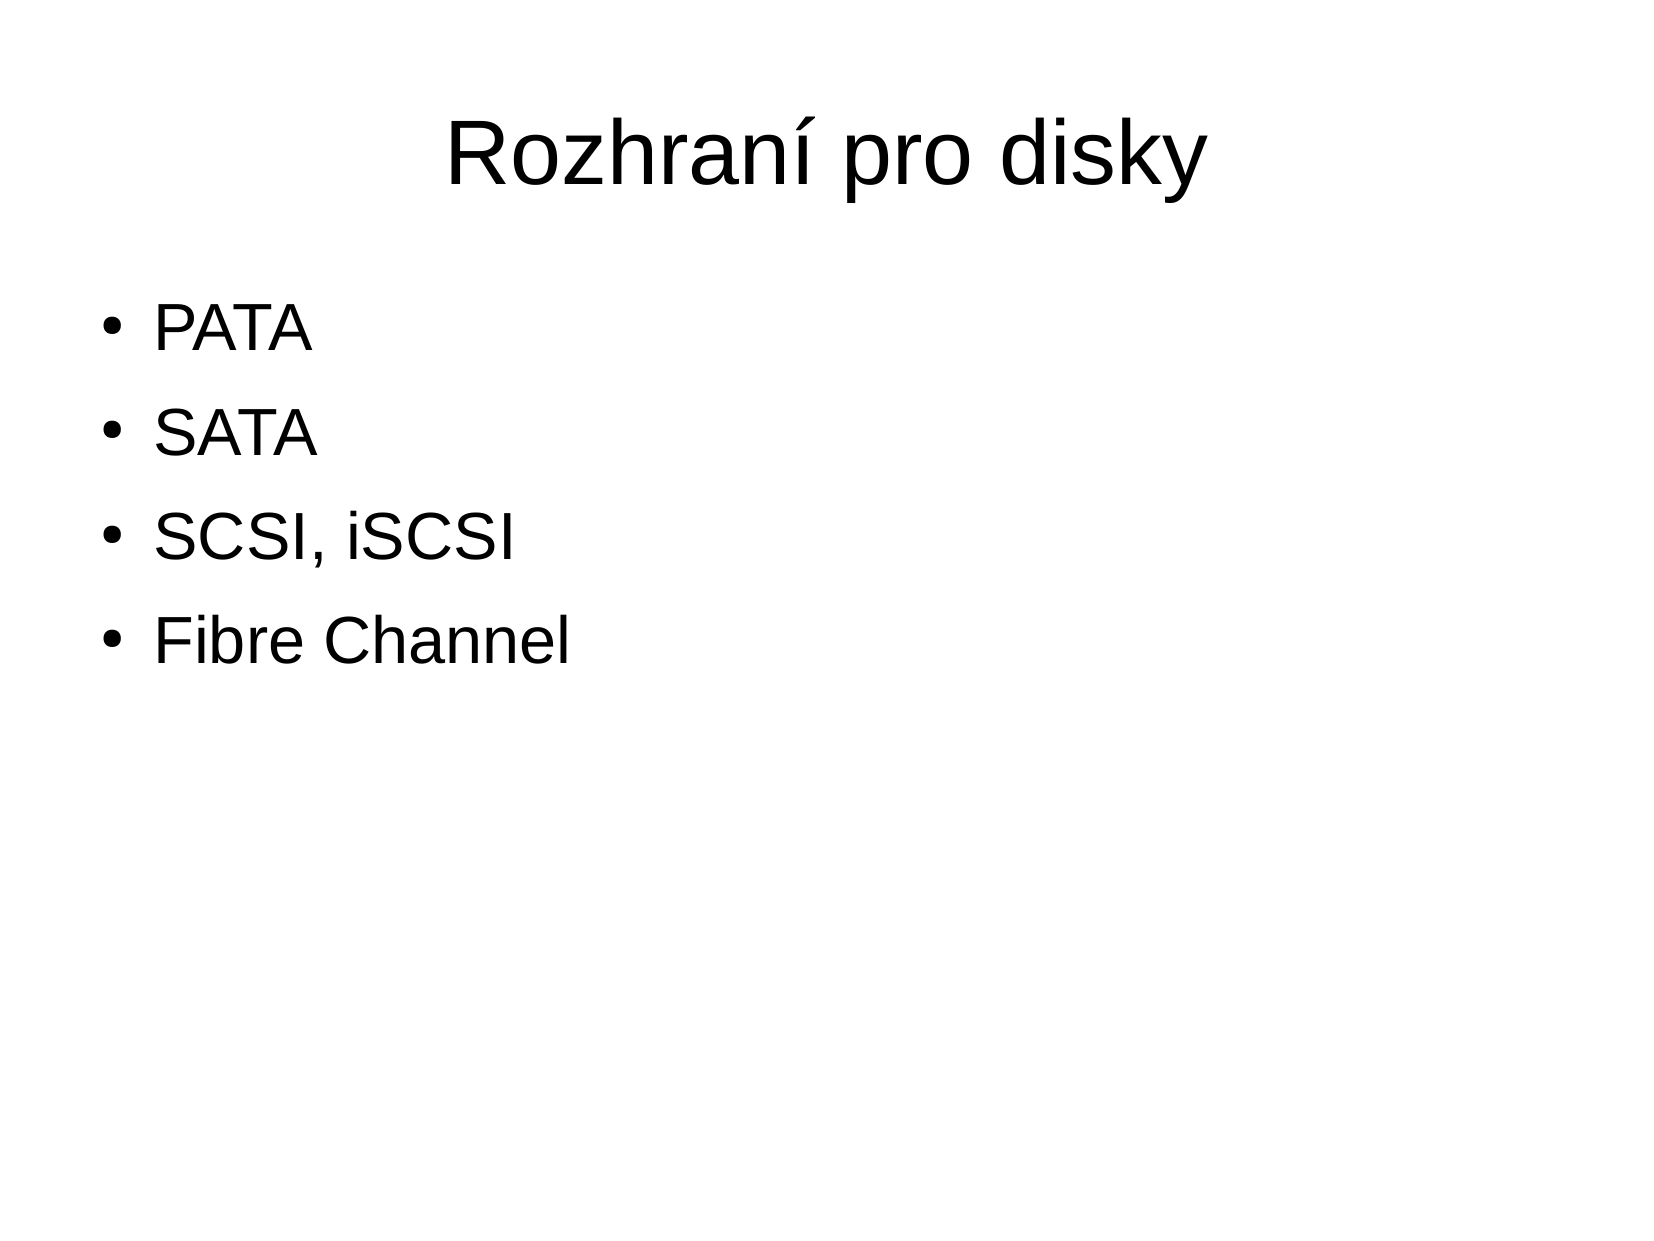

# Rozhraní pro disky
PATA
SATA
SCSI, iSCSI
Fibre Channel